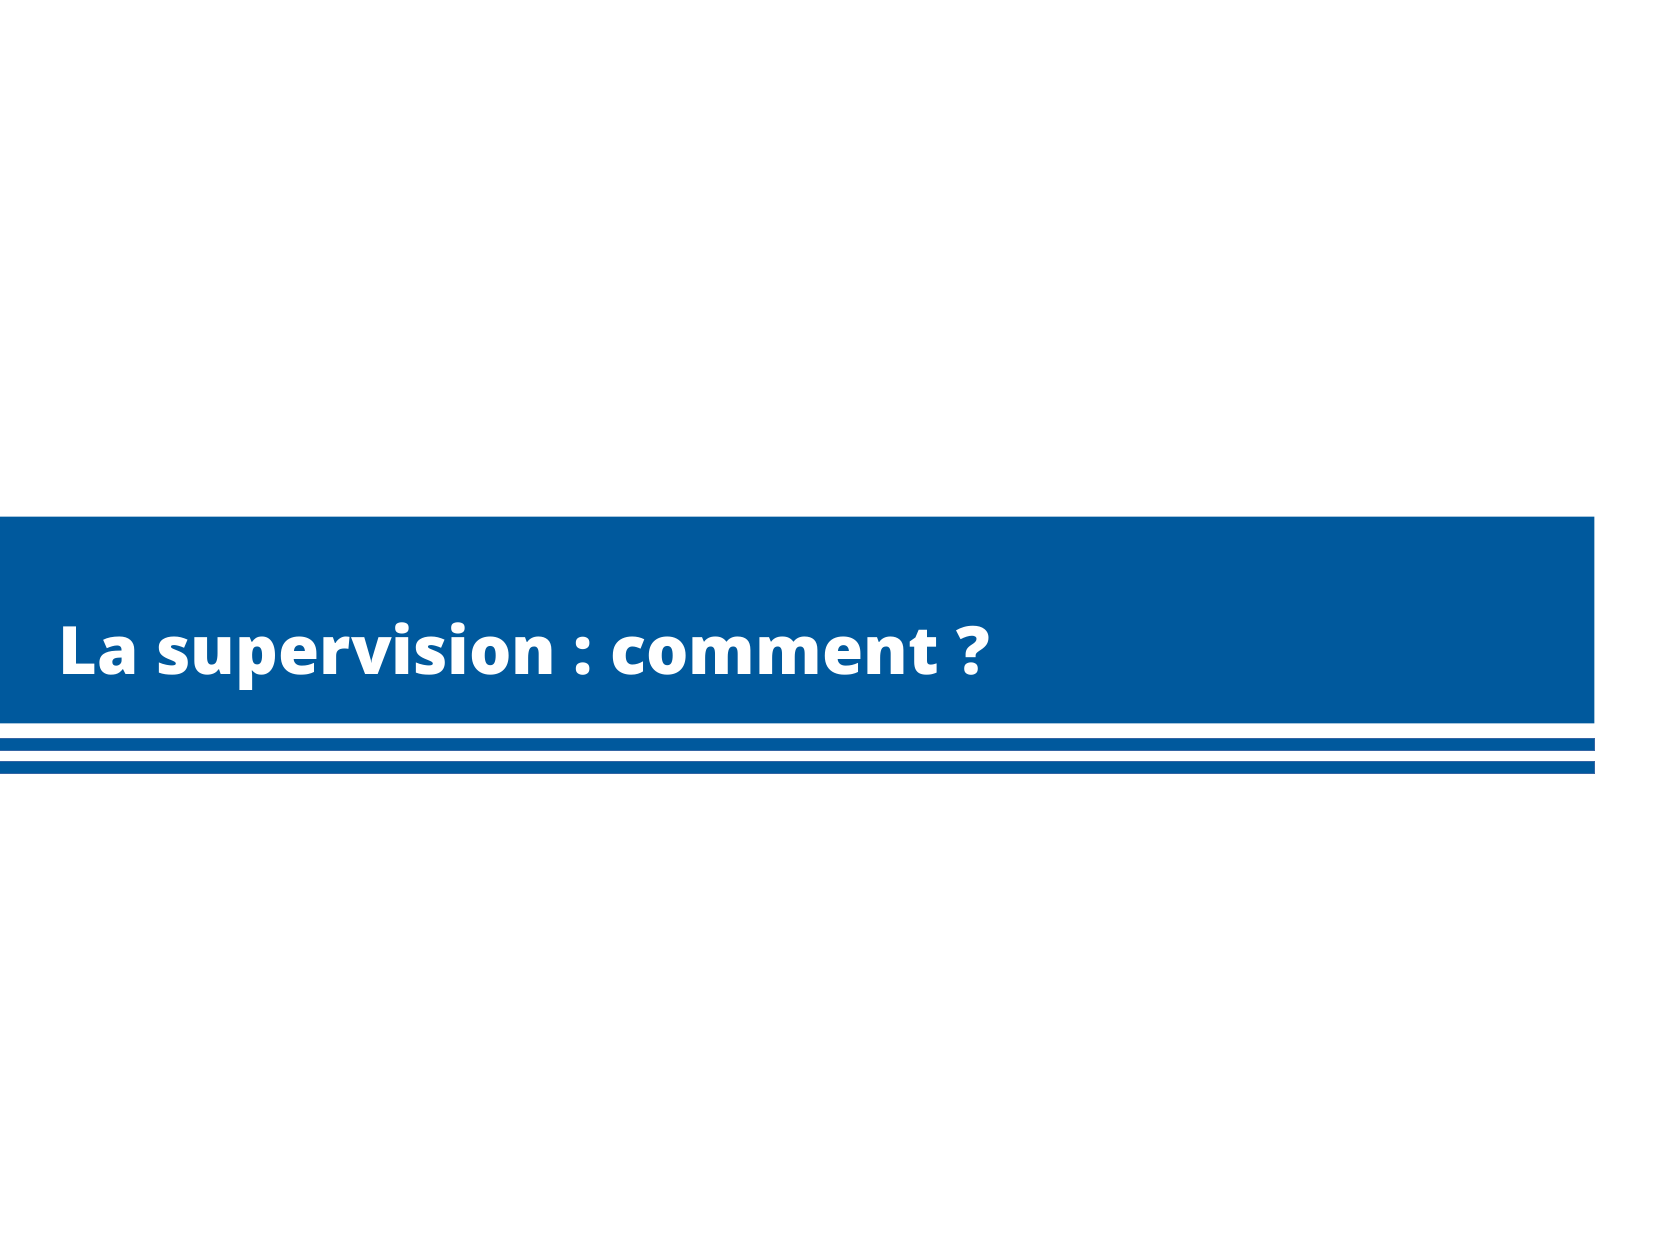

# La supervision : comment ?
21
blog.lrdf.fr - Licence CC-BY-NC-SA